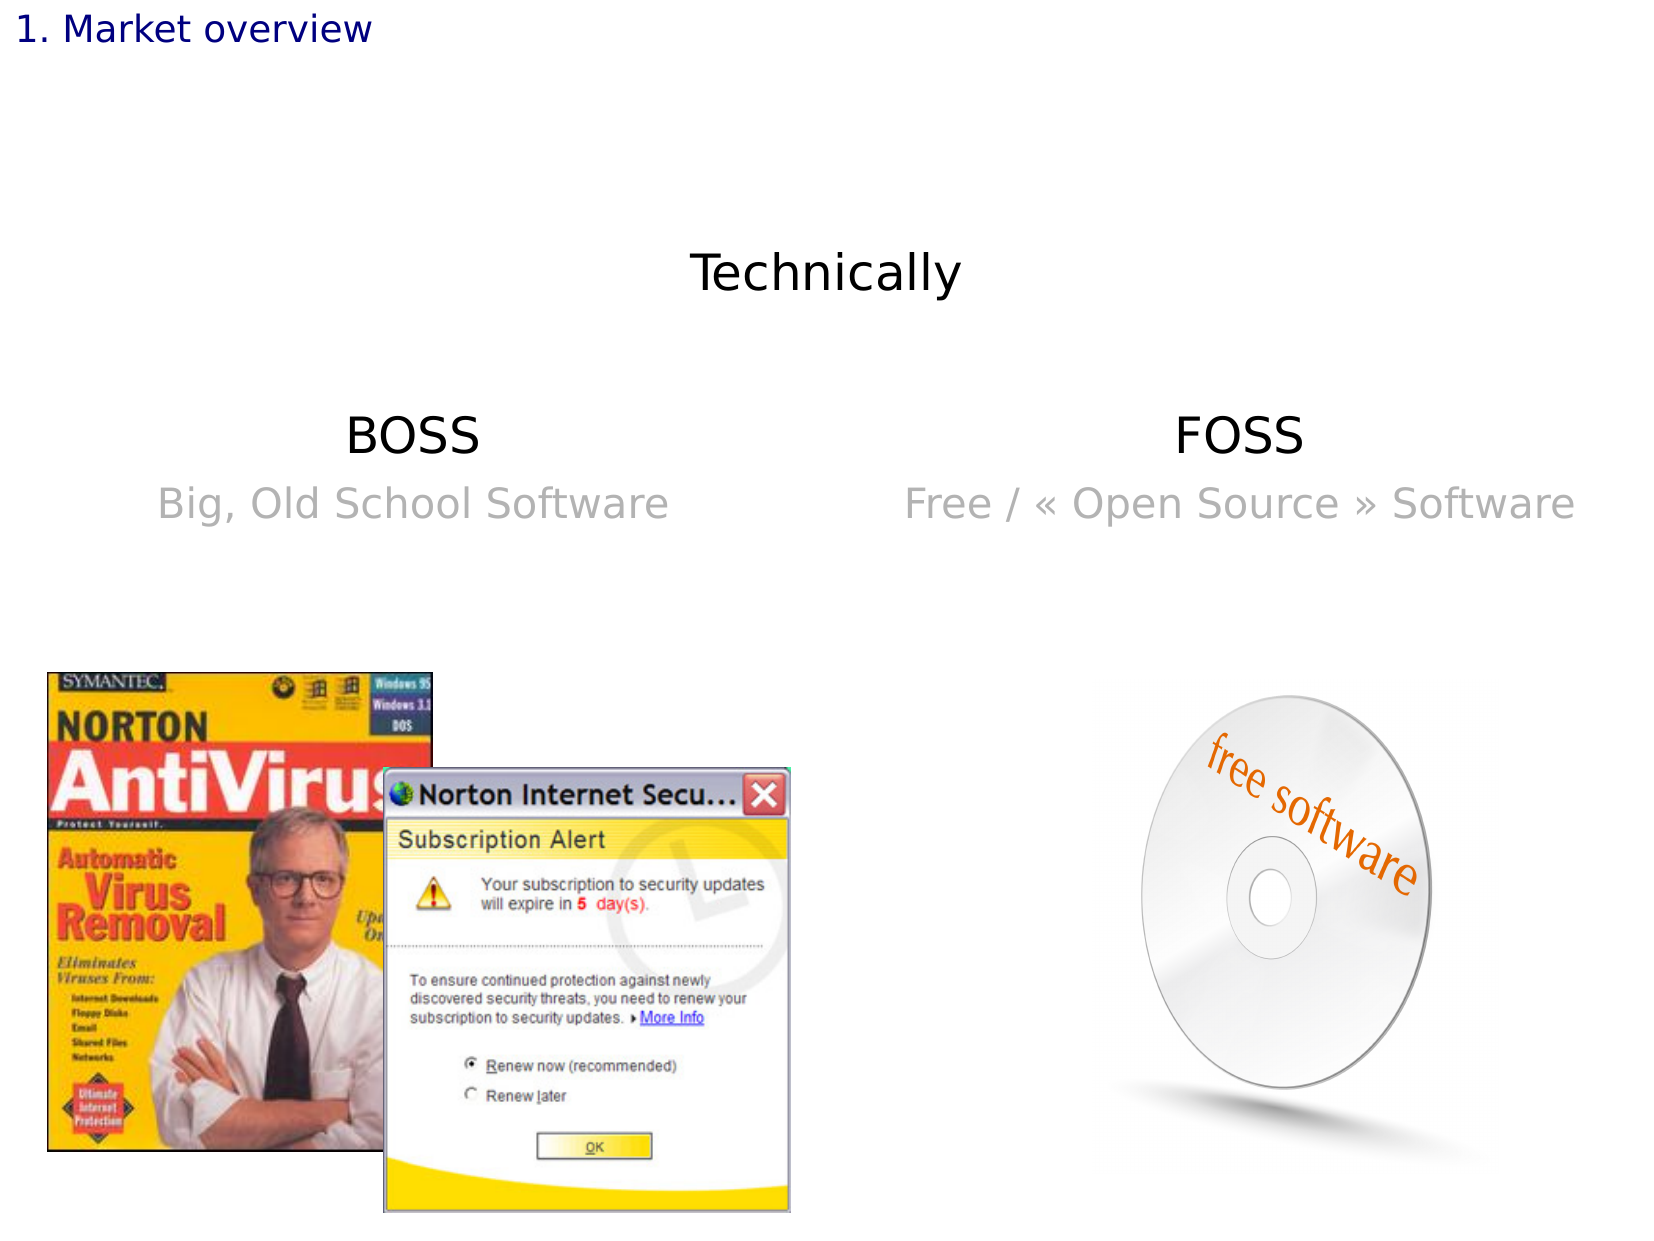

1. Market overview
Technically
BOSS
FOSS
Big, Old School Software
Free / « Open Source » Software